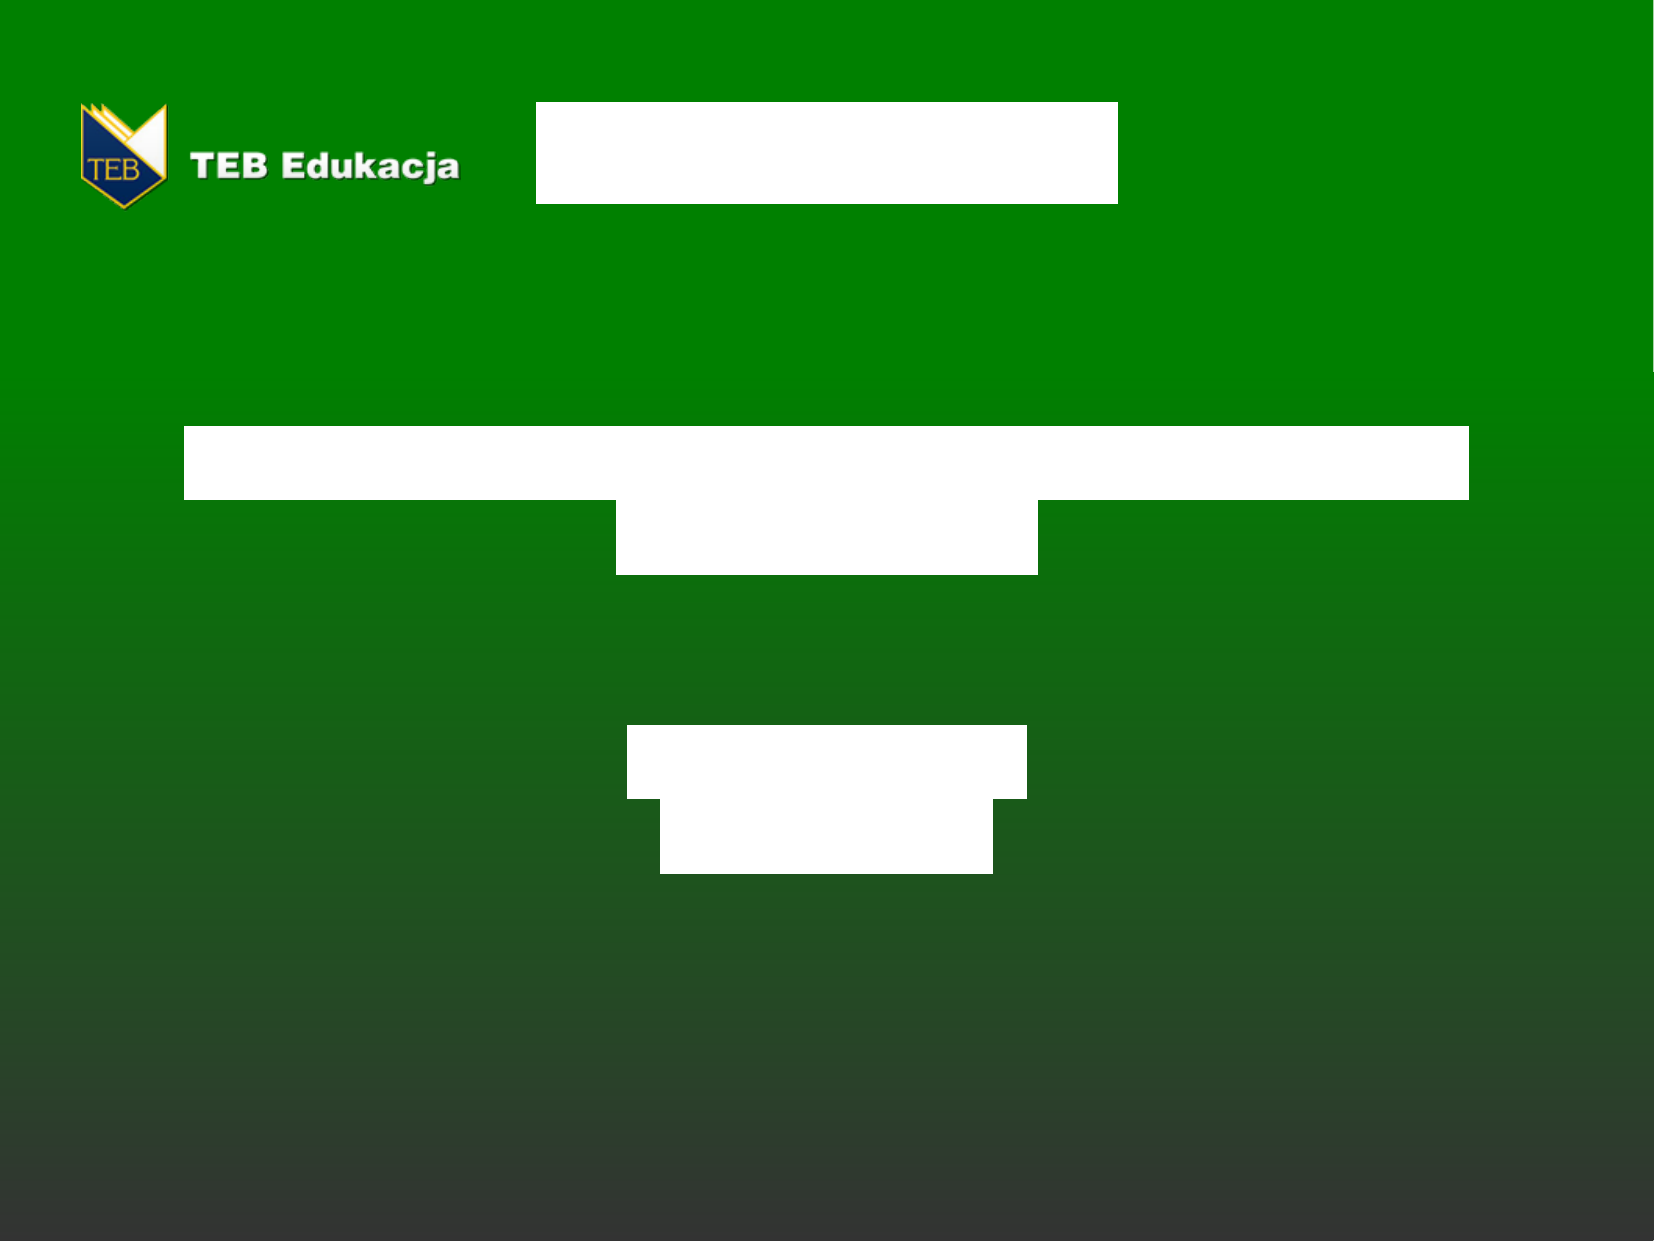

# TEB Edukacja
Obowiązujące normy montażu okablowania strukturalnego
Piotr Dobosz,
17.09.2015